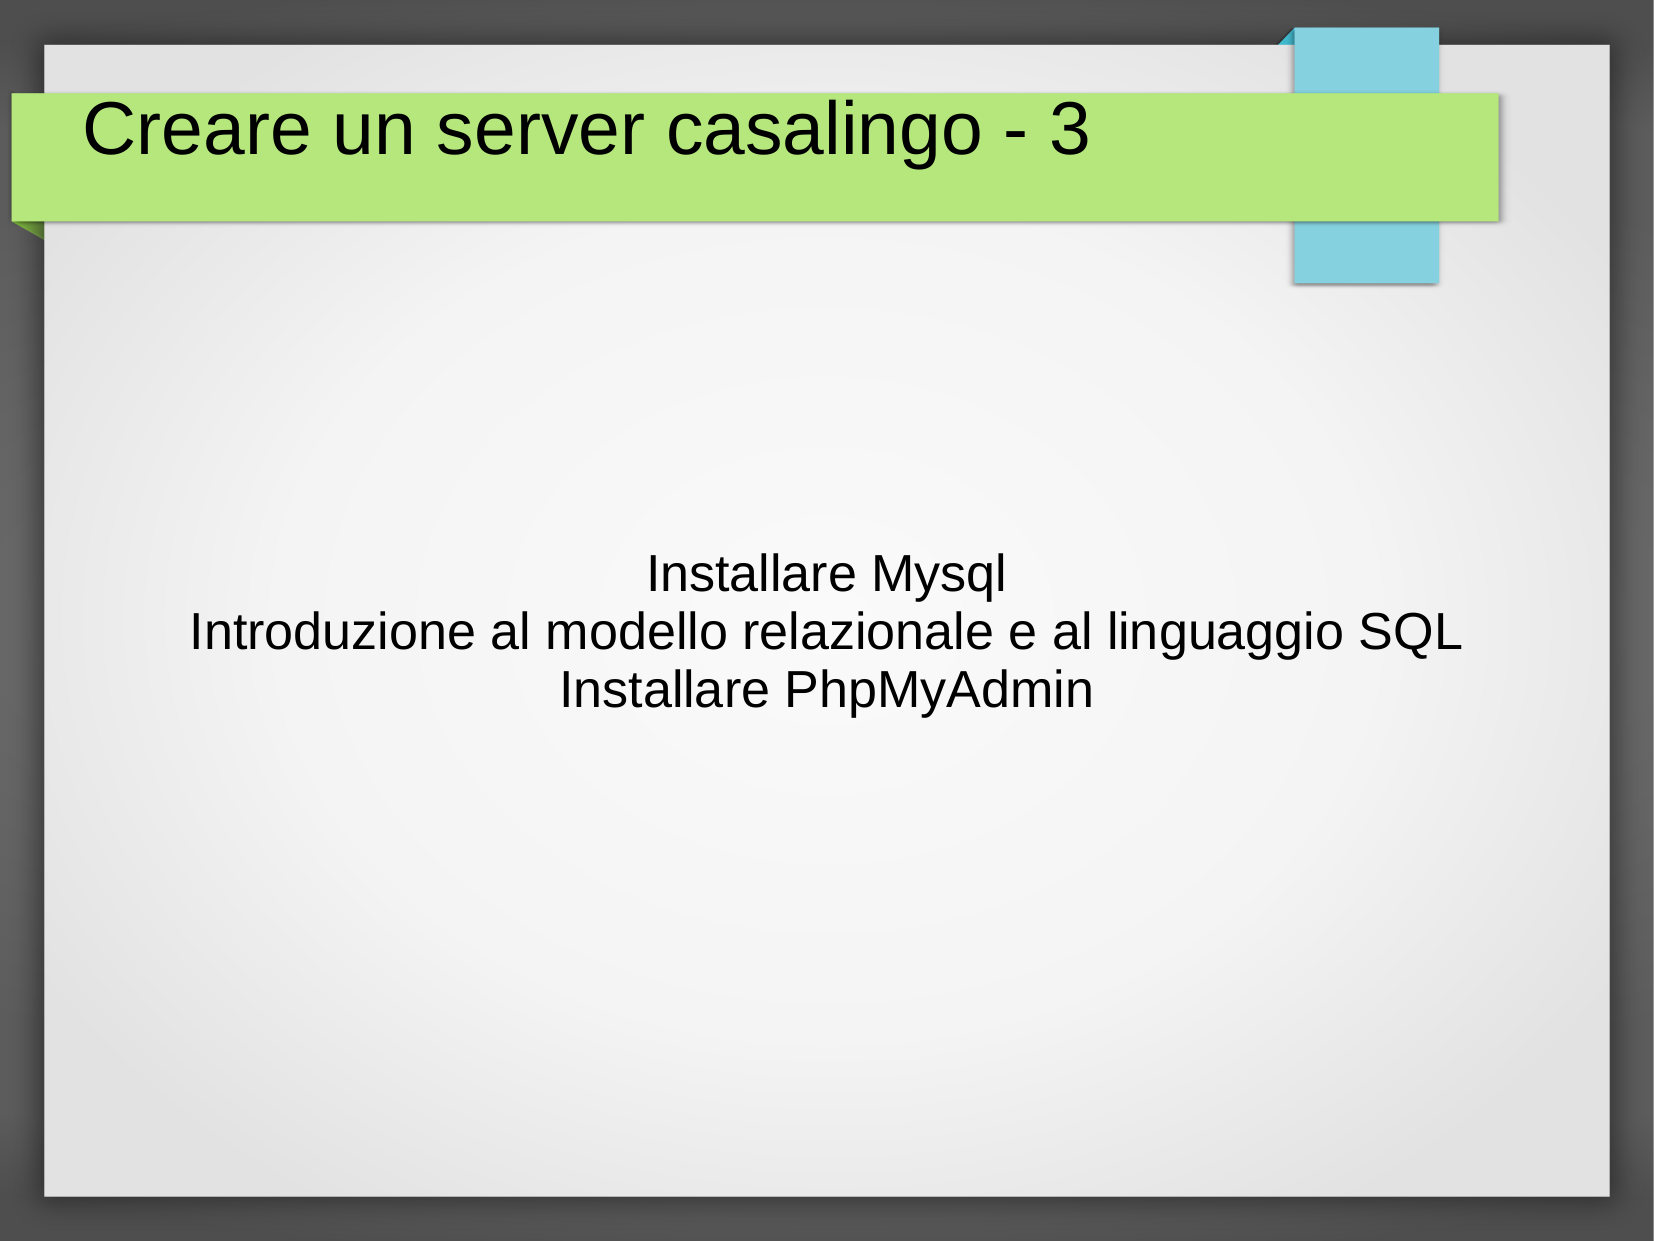

# Creare un server casalingo - 3
Installare Mysql
Introduzione al modello relazionale e al linguaggio SQL
Installare PhpMyAdmin